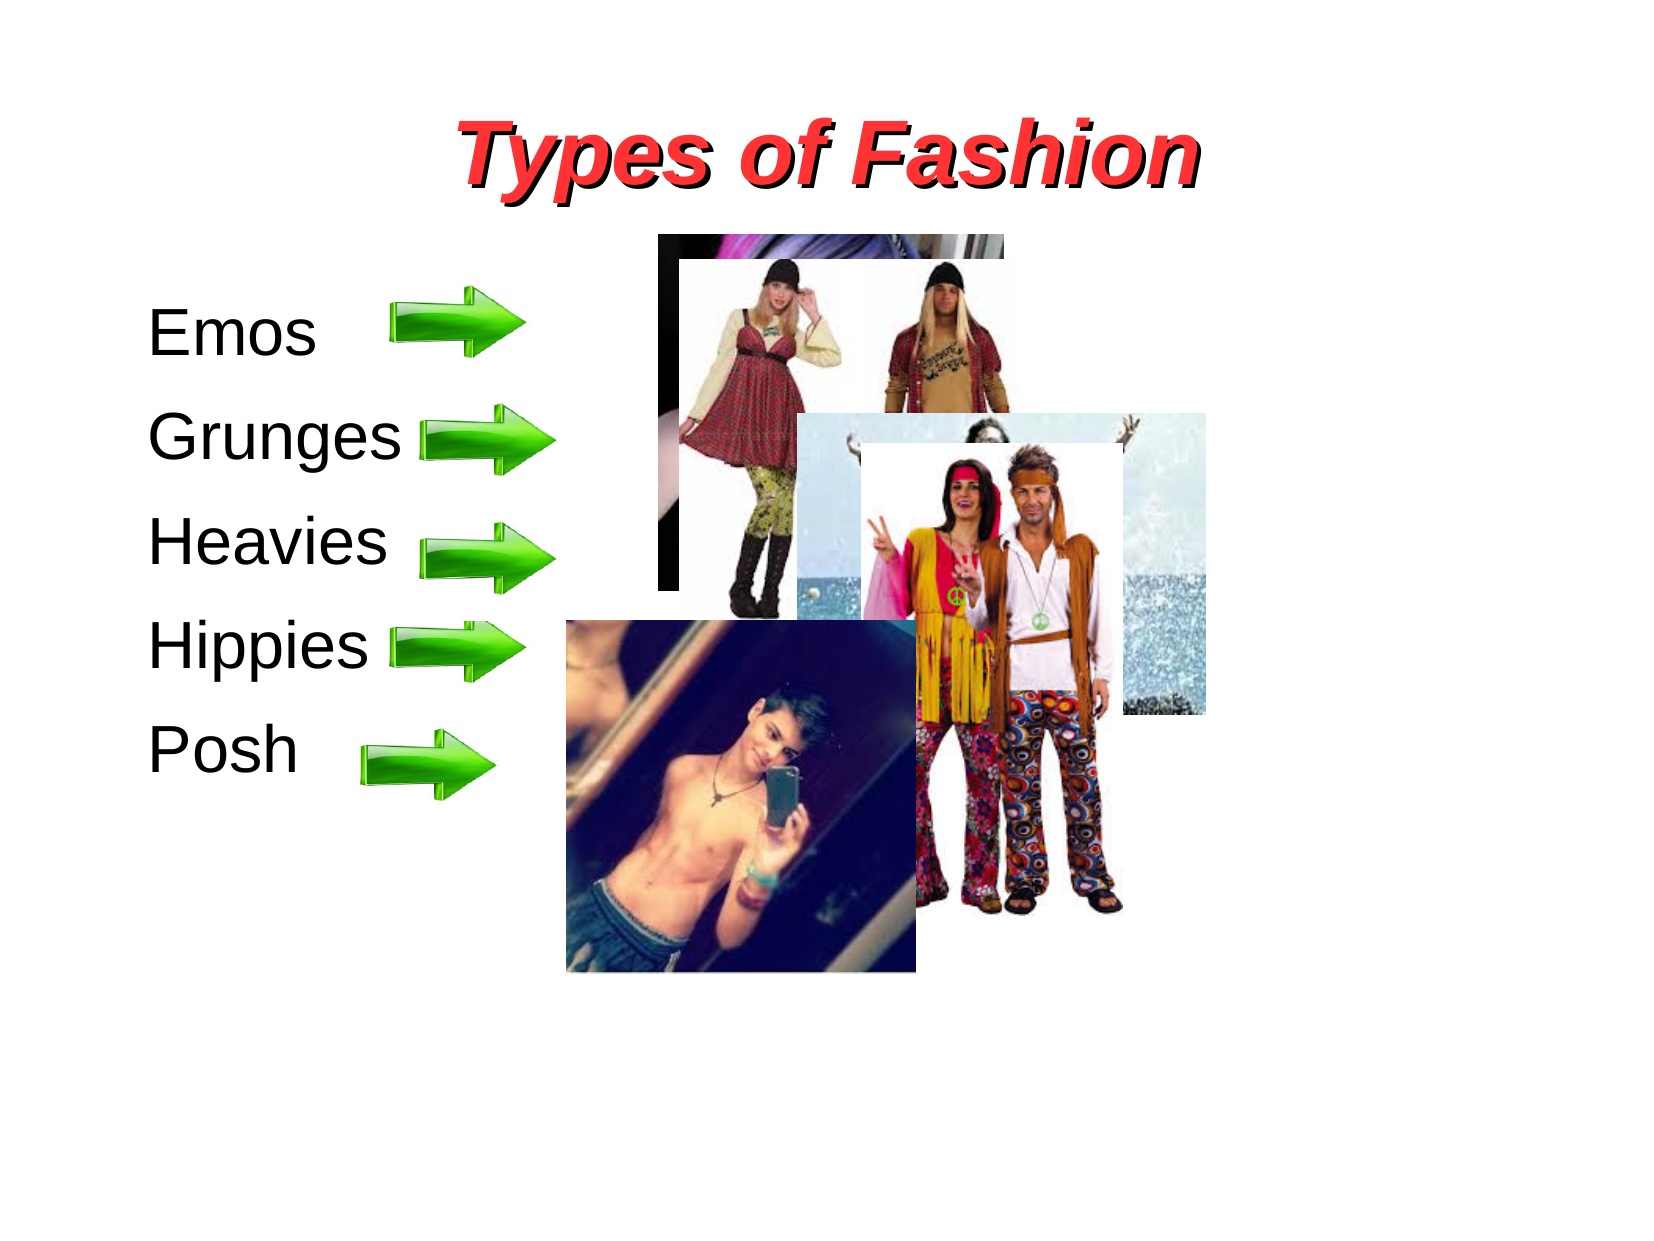

# Types of Fashion
Emos
Grunges
Heavies
Hippies
Posh